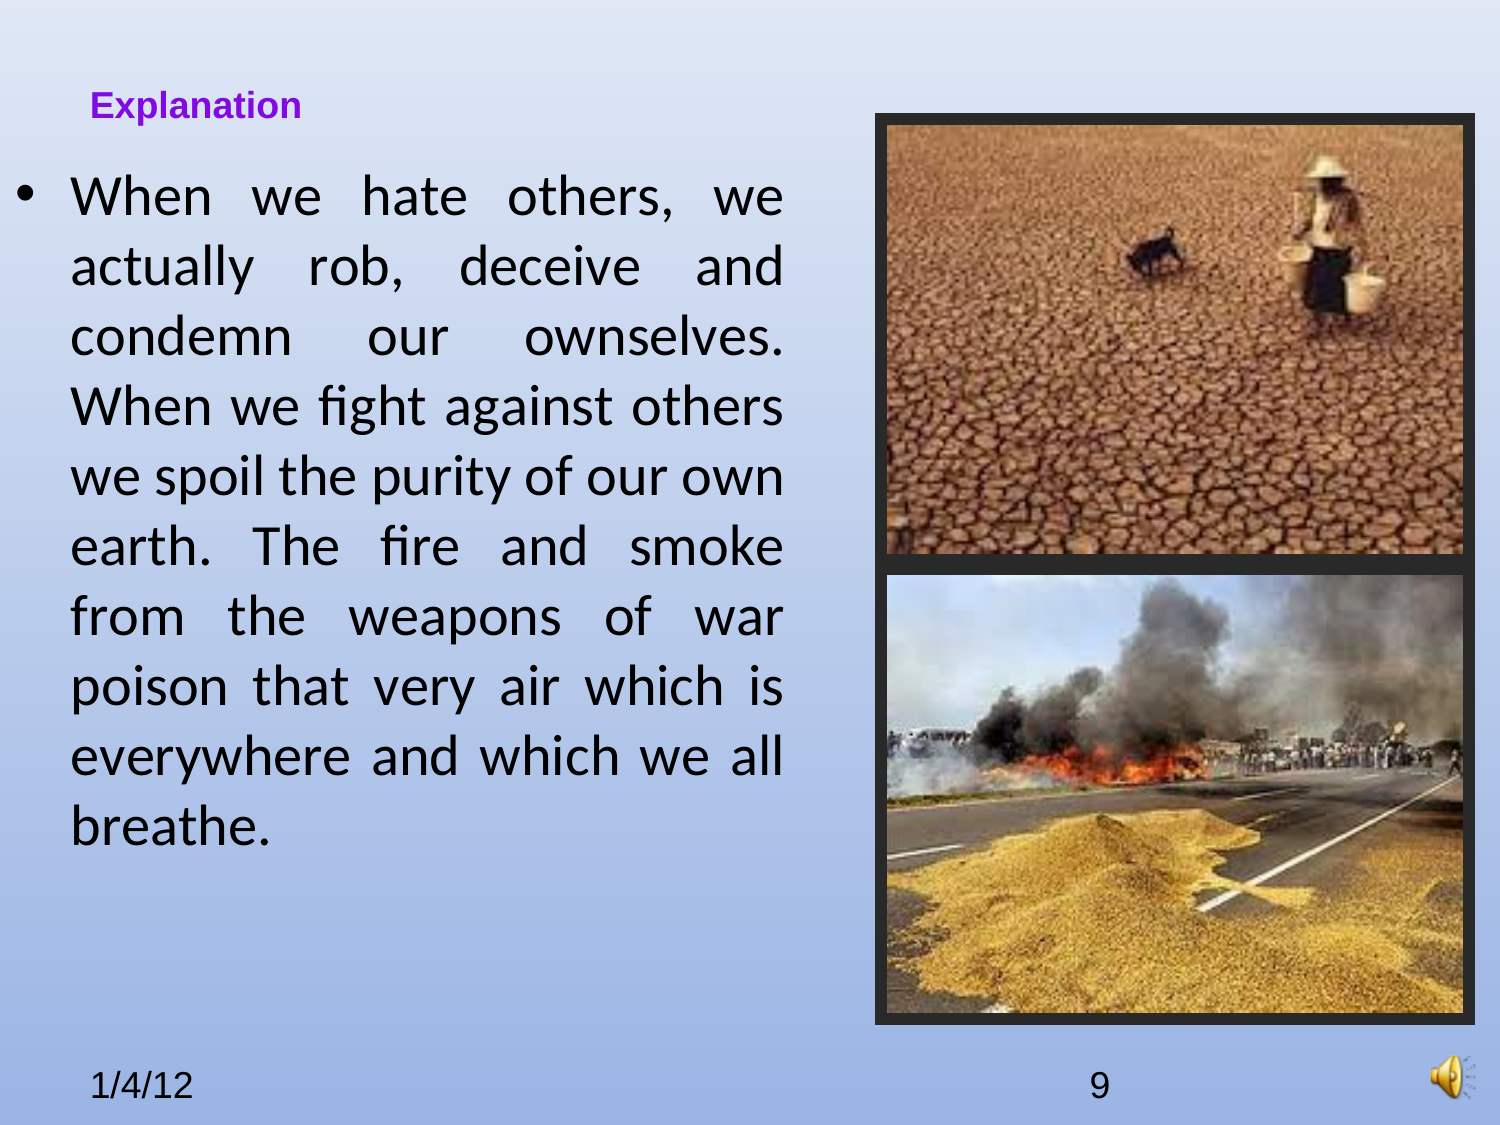

Explanation
When we hate others, we actually rob, deceive and condemn our ownselves. When we fight against others we spoil the purity of our own earth. The fire and smoke from the weapons of war poison that very air which is everywhere and which we all breathe.